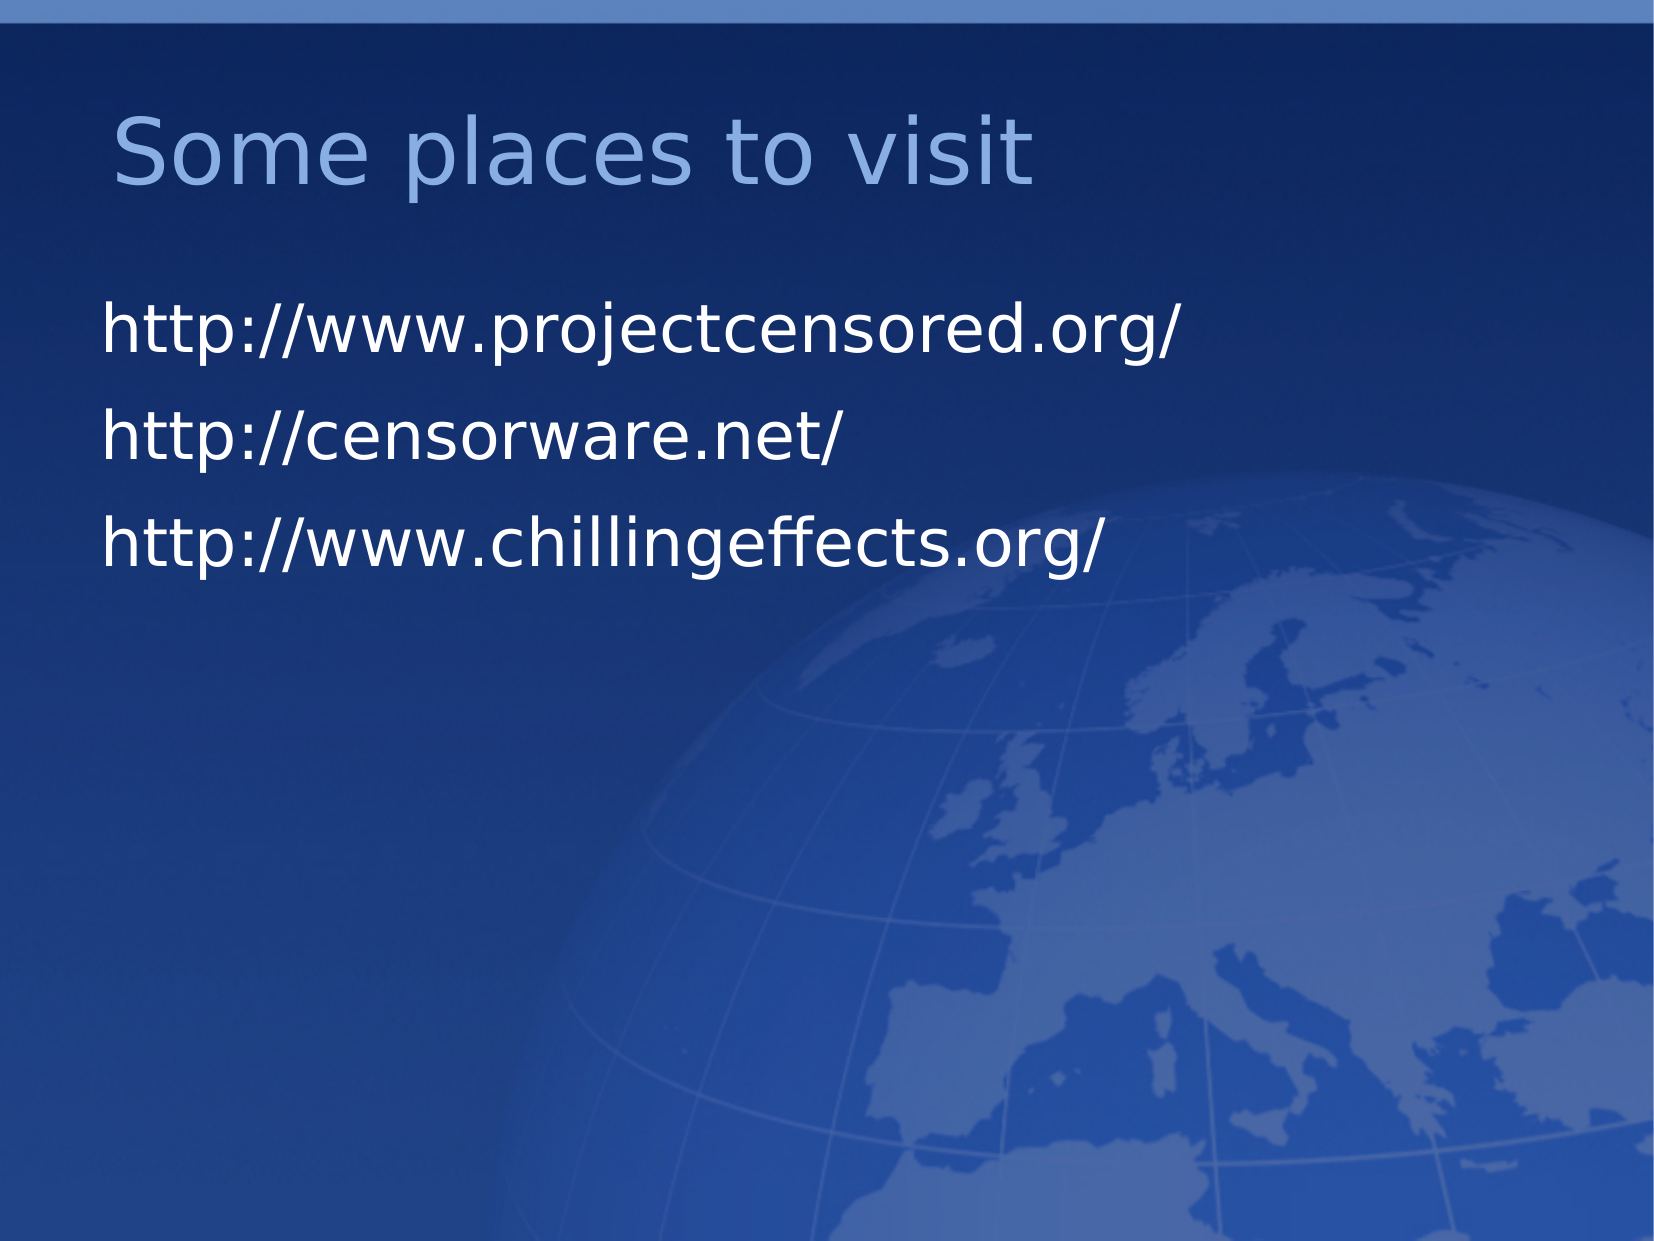

# Some places to visit
http://www.projectcensored.org/
http://censorware.net/
http://www.chillingeffects.org/